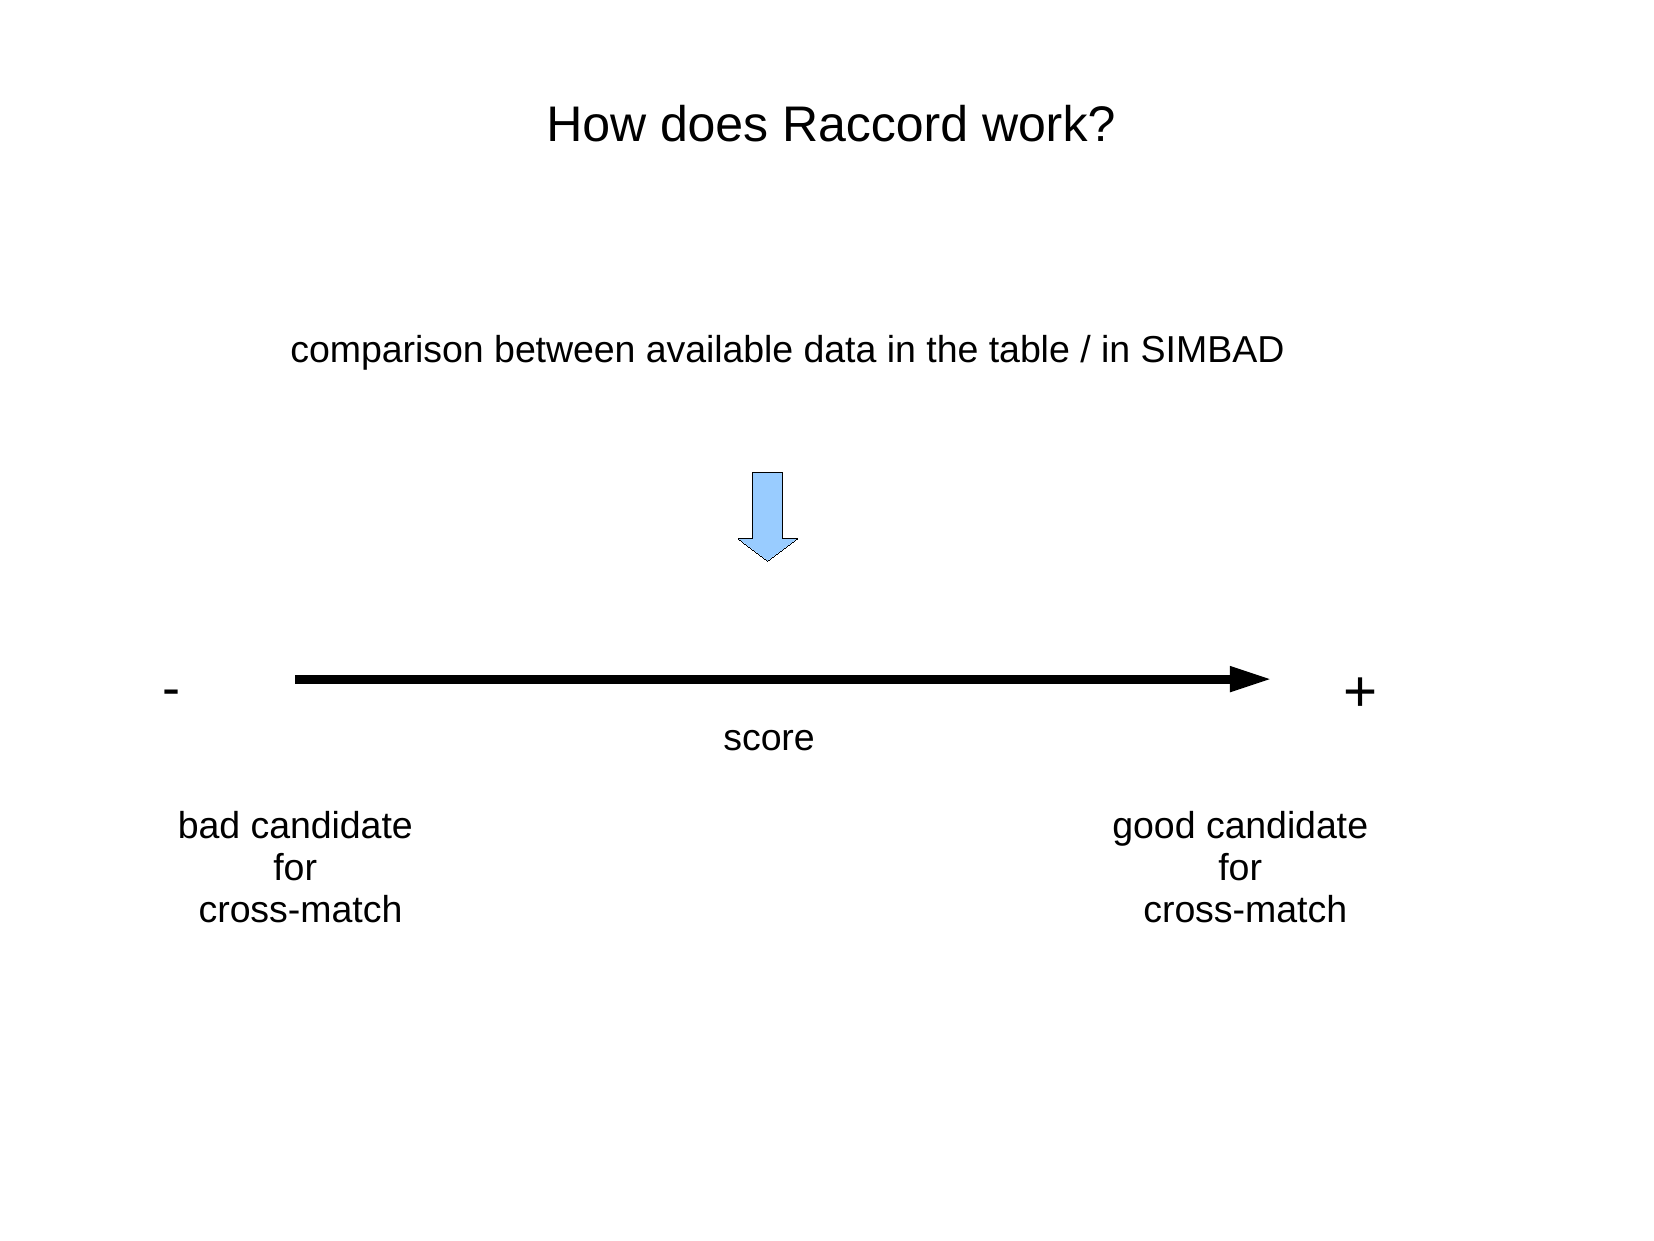

How does Raccord work?
comparison between available data in the table / in SIMBAD
-
+
score
bad candidate
for
 cross-match
good candidate
for
 cross-match